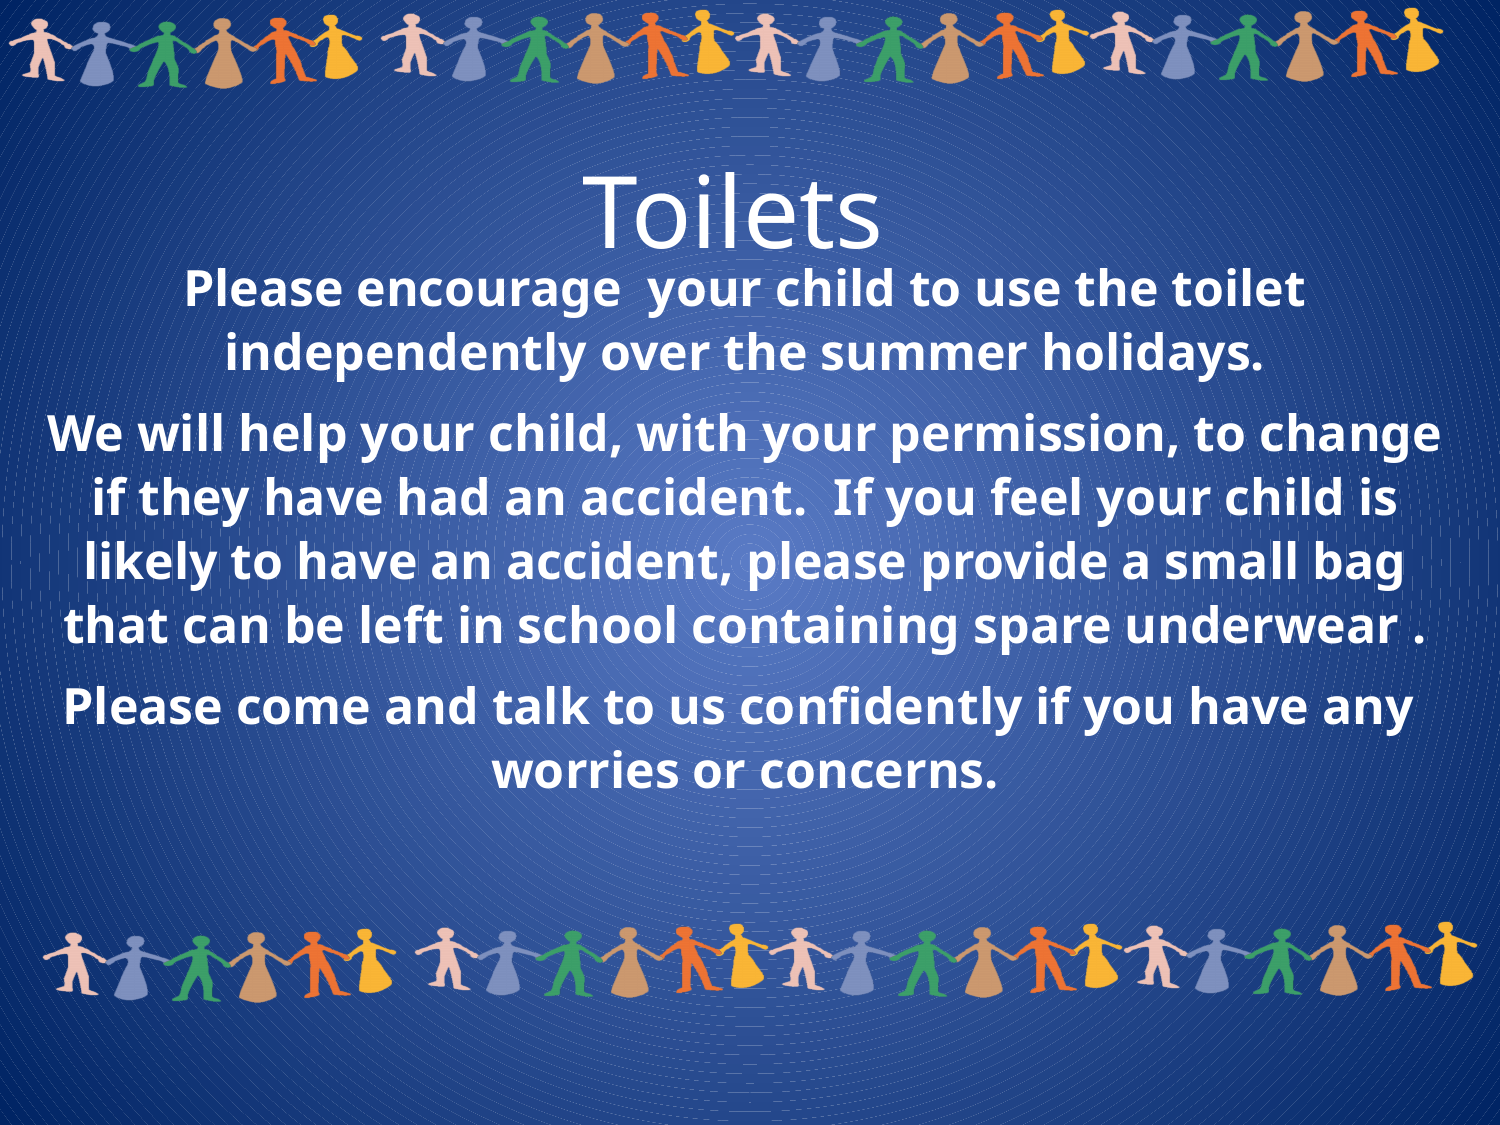

Toilets
Please encourage your child to use the toilet independently over the summer holidays.
We will help your child, with your permission, to change if they have had an accident. If you feel your child is likely to have an accident, please provide a small bag that can be left in school containing spare underwear .
Please come and talk to us confidently if you have any worries or concerns.